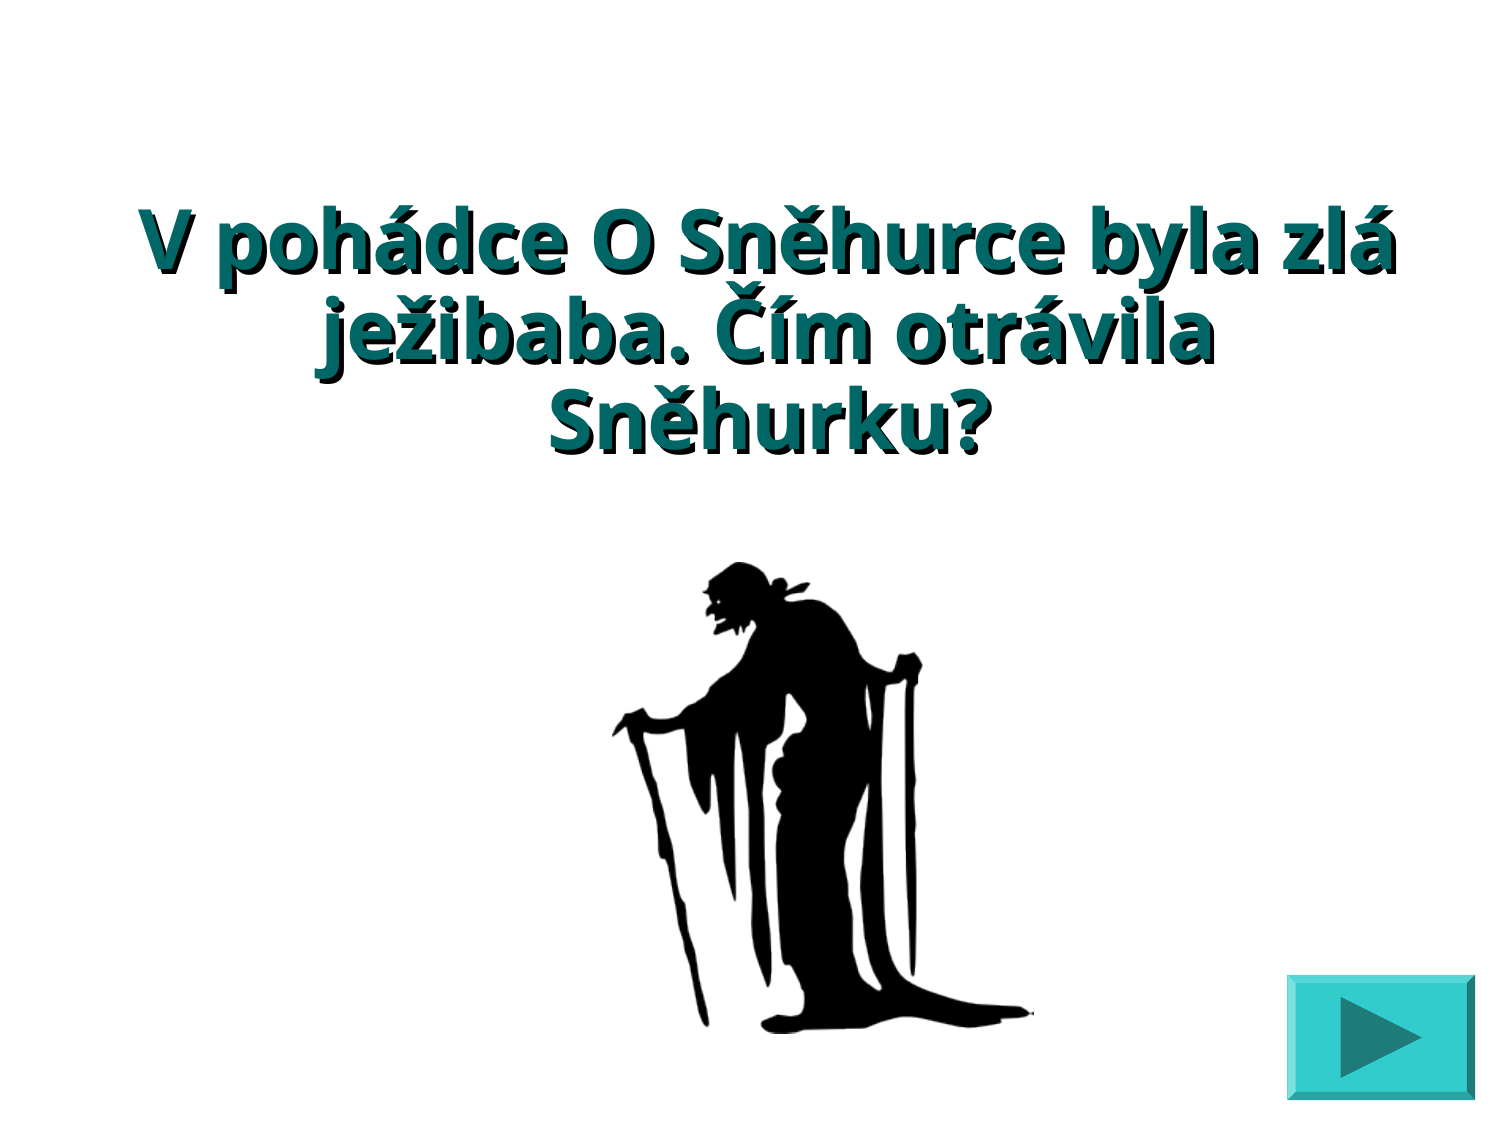

# V pohádce O Sněhurce byla zlá ježibaba. Čím otrávila Sněhurku?